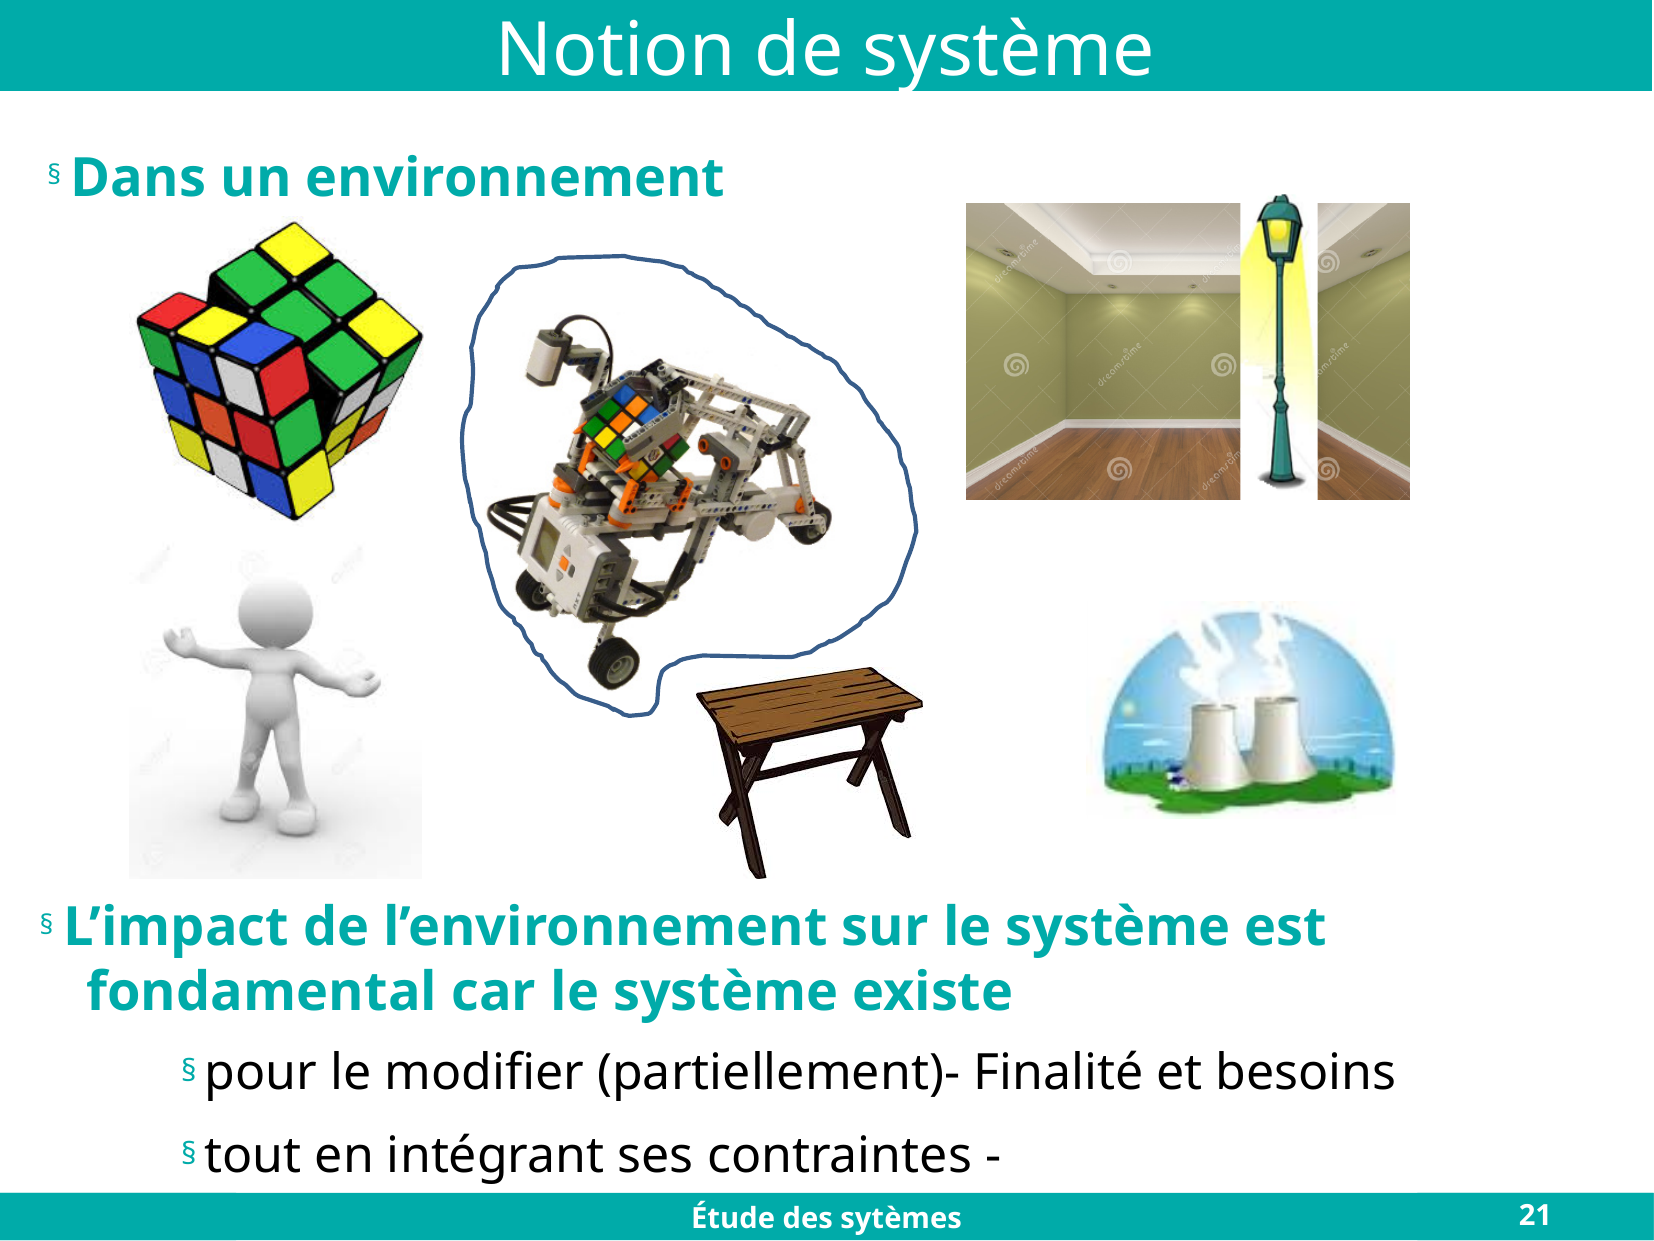

# Notion de système
Dans un environnement
L’impact de l’environnement sur le système est fondamental car le système existe
pour le modifier (partiellement)- Finalité et besoins
tout en intégrant ses contraintes -
Étude des sytèmes